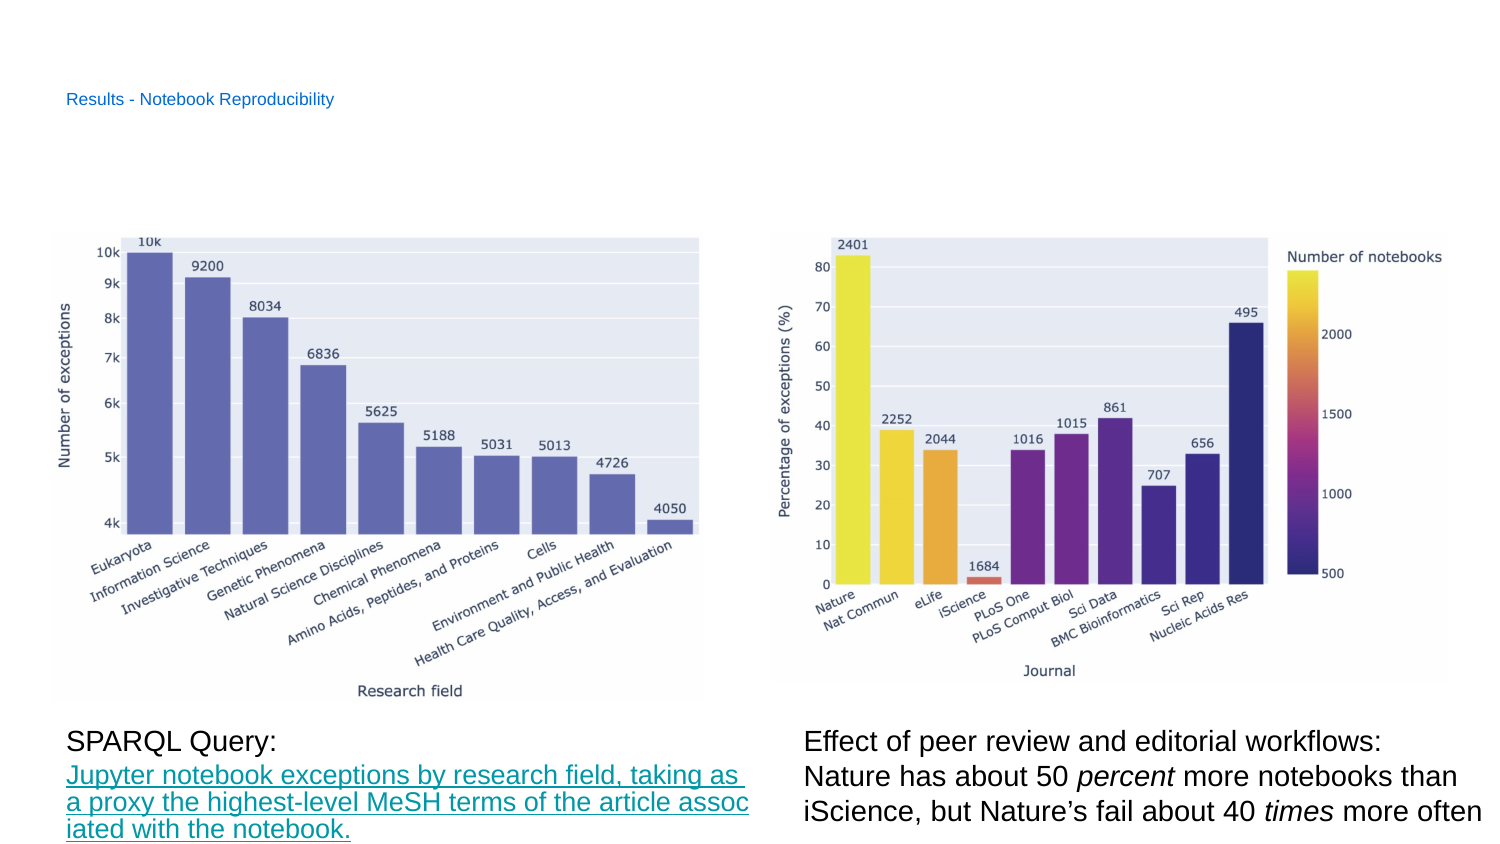

# Results - Notebook Reproducibility
SPARQL Query: Jupyter notebook exceptions by research field, taking as a proxy the highest-level MeSH terms of the article associated with the notebook.
Effect of peer review and editorial workflows:
Nature has about 50 percent more notebooks than iScience, but Nature’s fail about 40 times more often